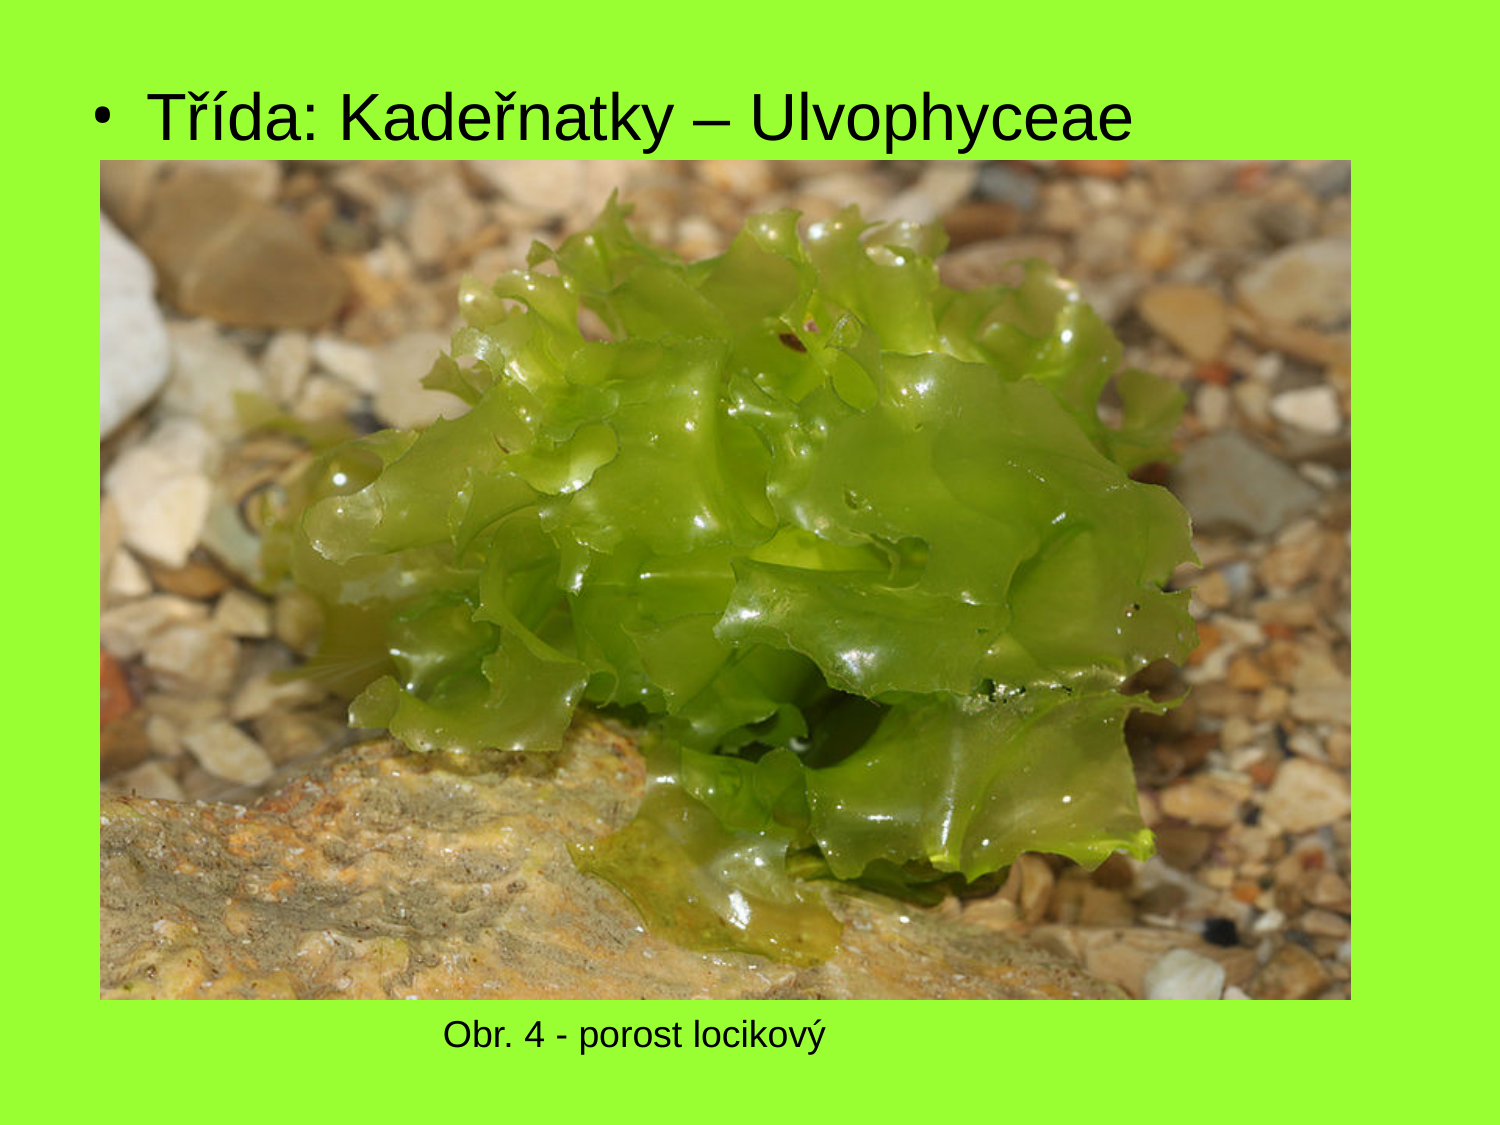

#
Třída: Kadeřnatky – Ulvophyceae
Obr. 4 - porost locikový